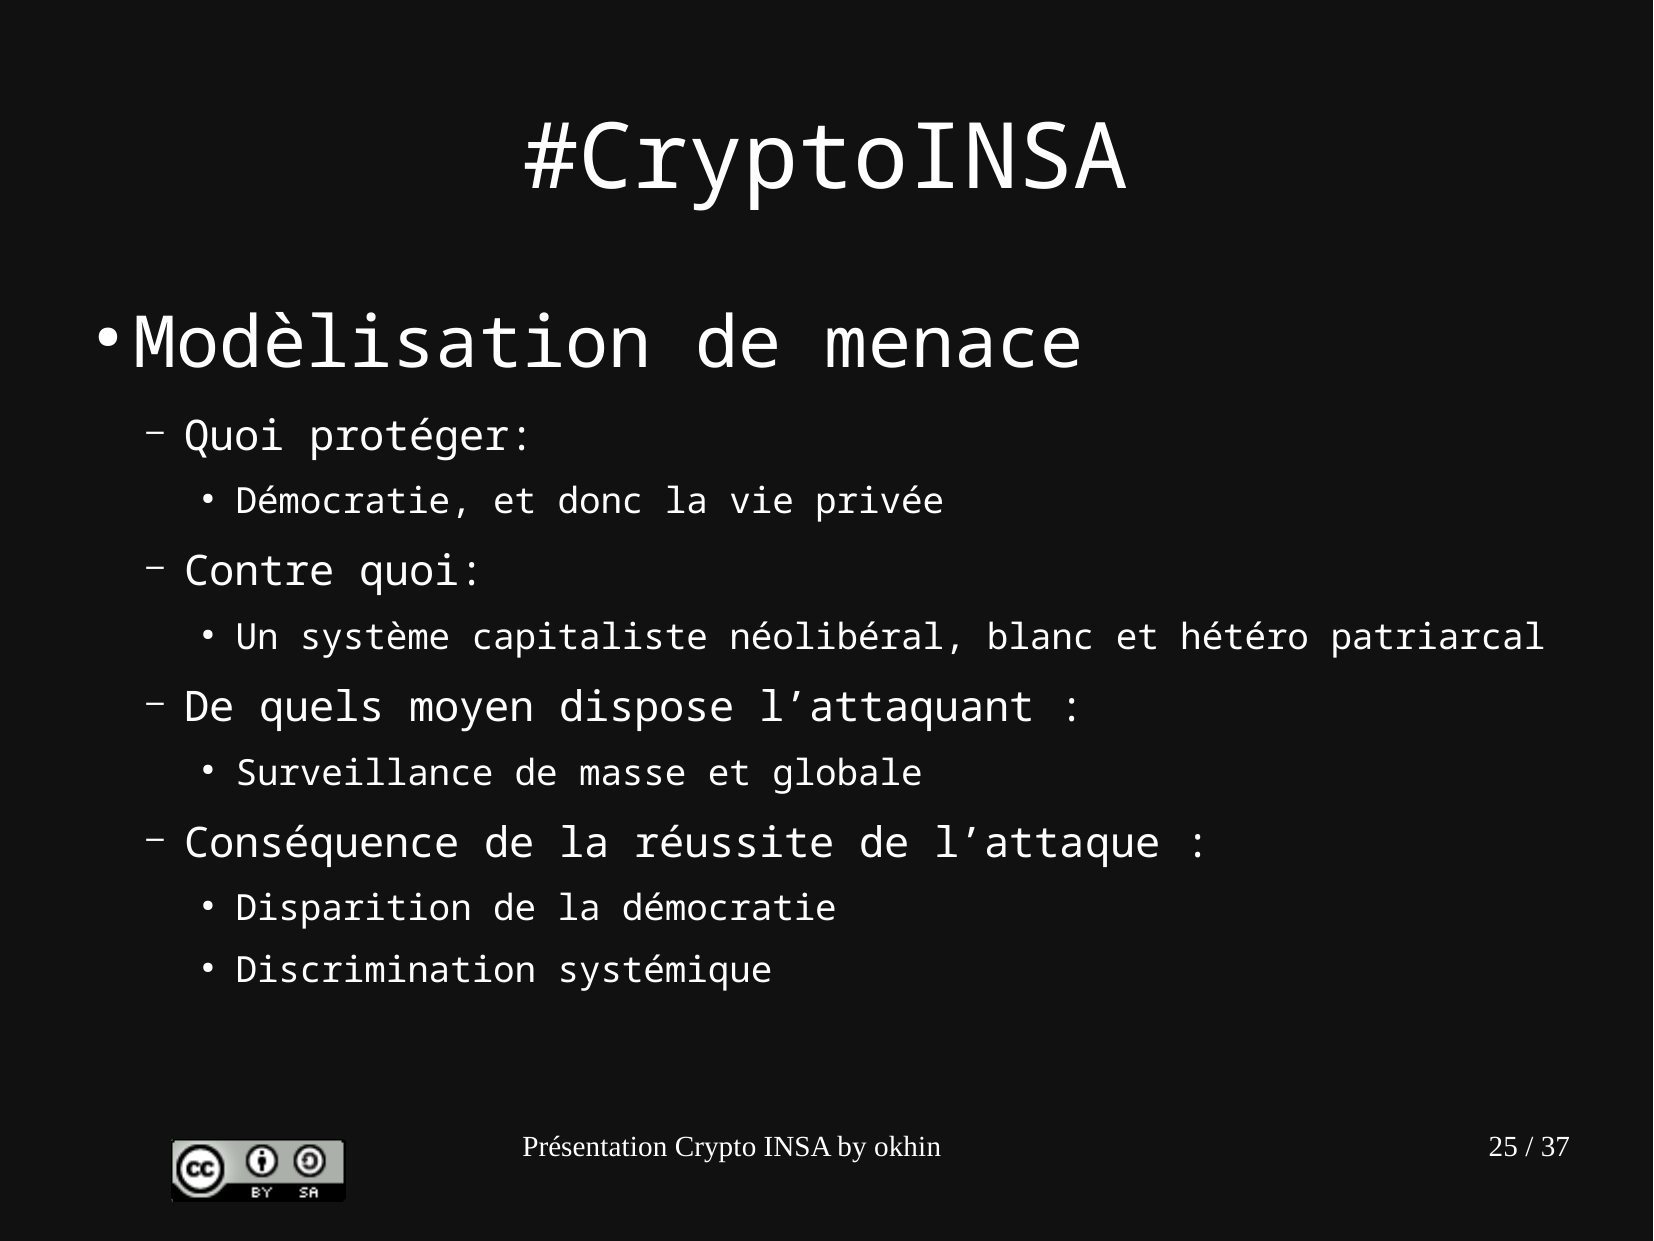

# #CryptoINSA
Modèlisation de menace
Quoi protéger:
Démocratie, et donc la vie privée
Contre quoi:
Un système capitaliste néolibéral, blanc et hétéro patriarcal
De quels moyen dispose l’attaquant :
Surveillance de masse et globale
Conséquence de la réussite de l’attaque :
Disparition de la démocratie
Discrimination systémique
Présentation Crypto INSA by okhin
25